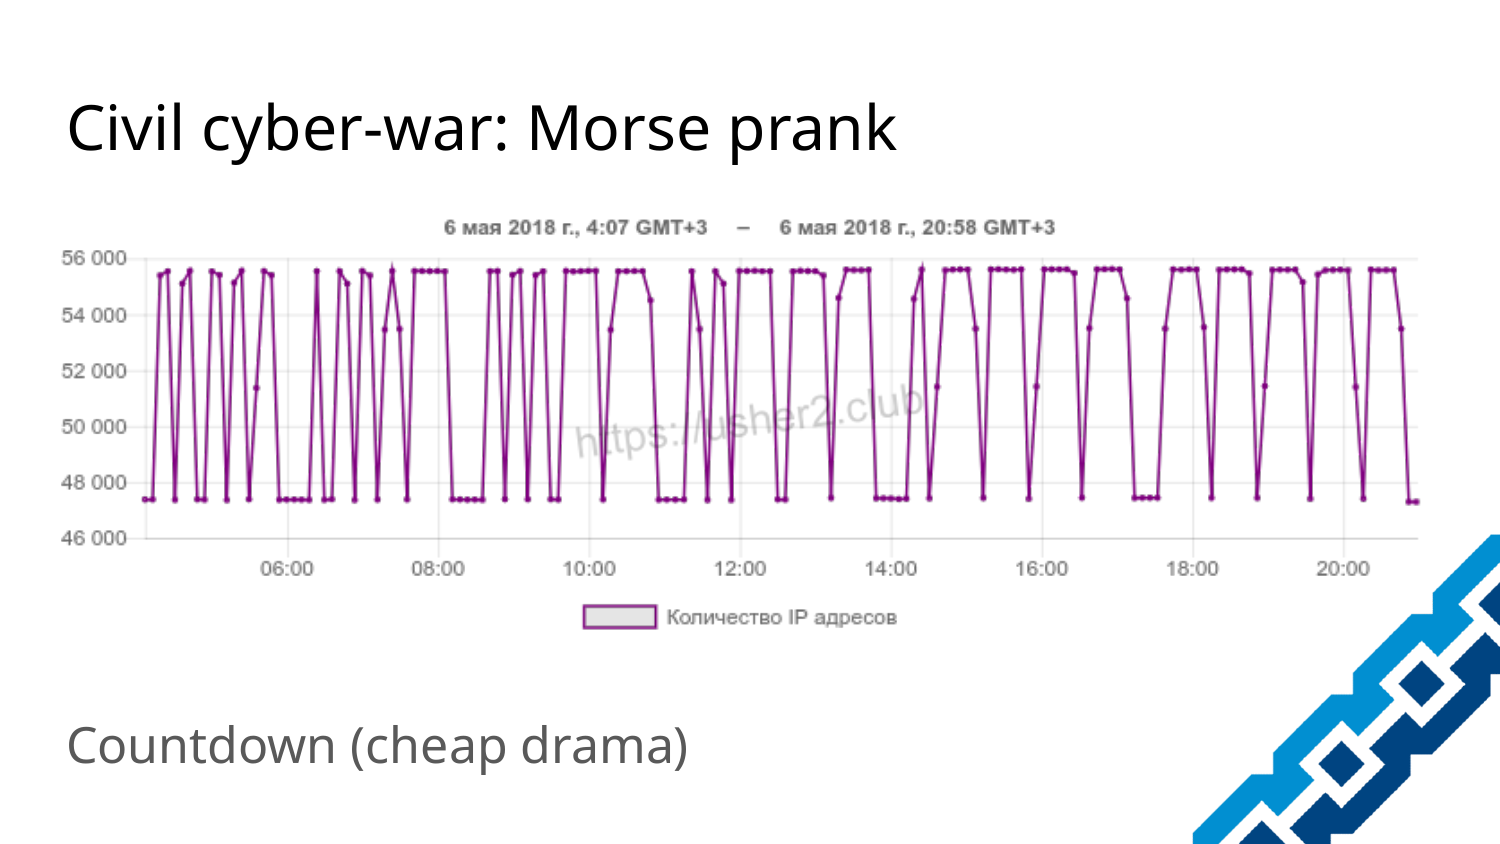

# Civil cyber-war: Morse prank
Countdown (cheap drama)